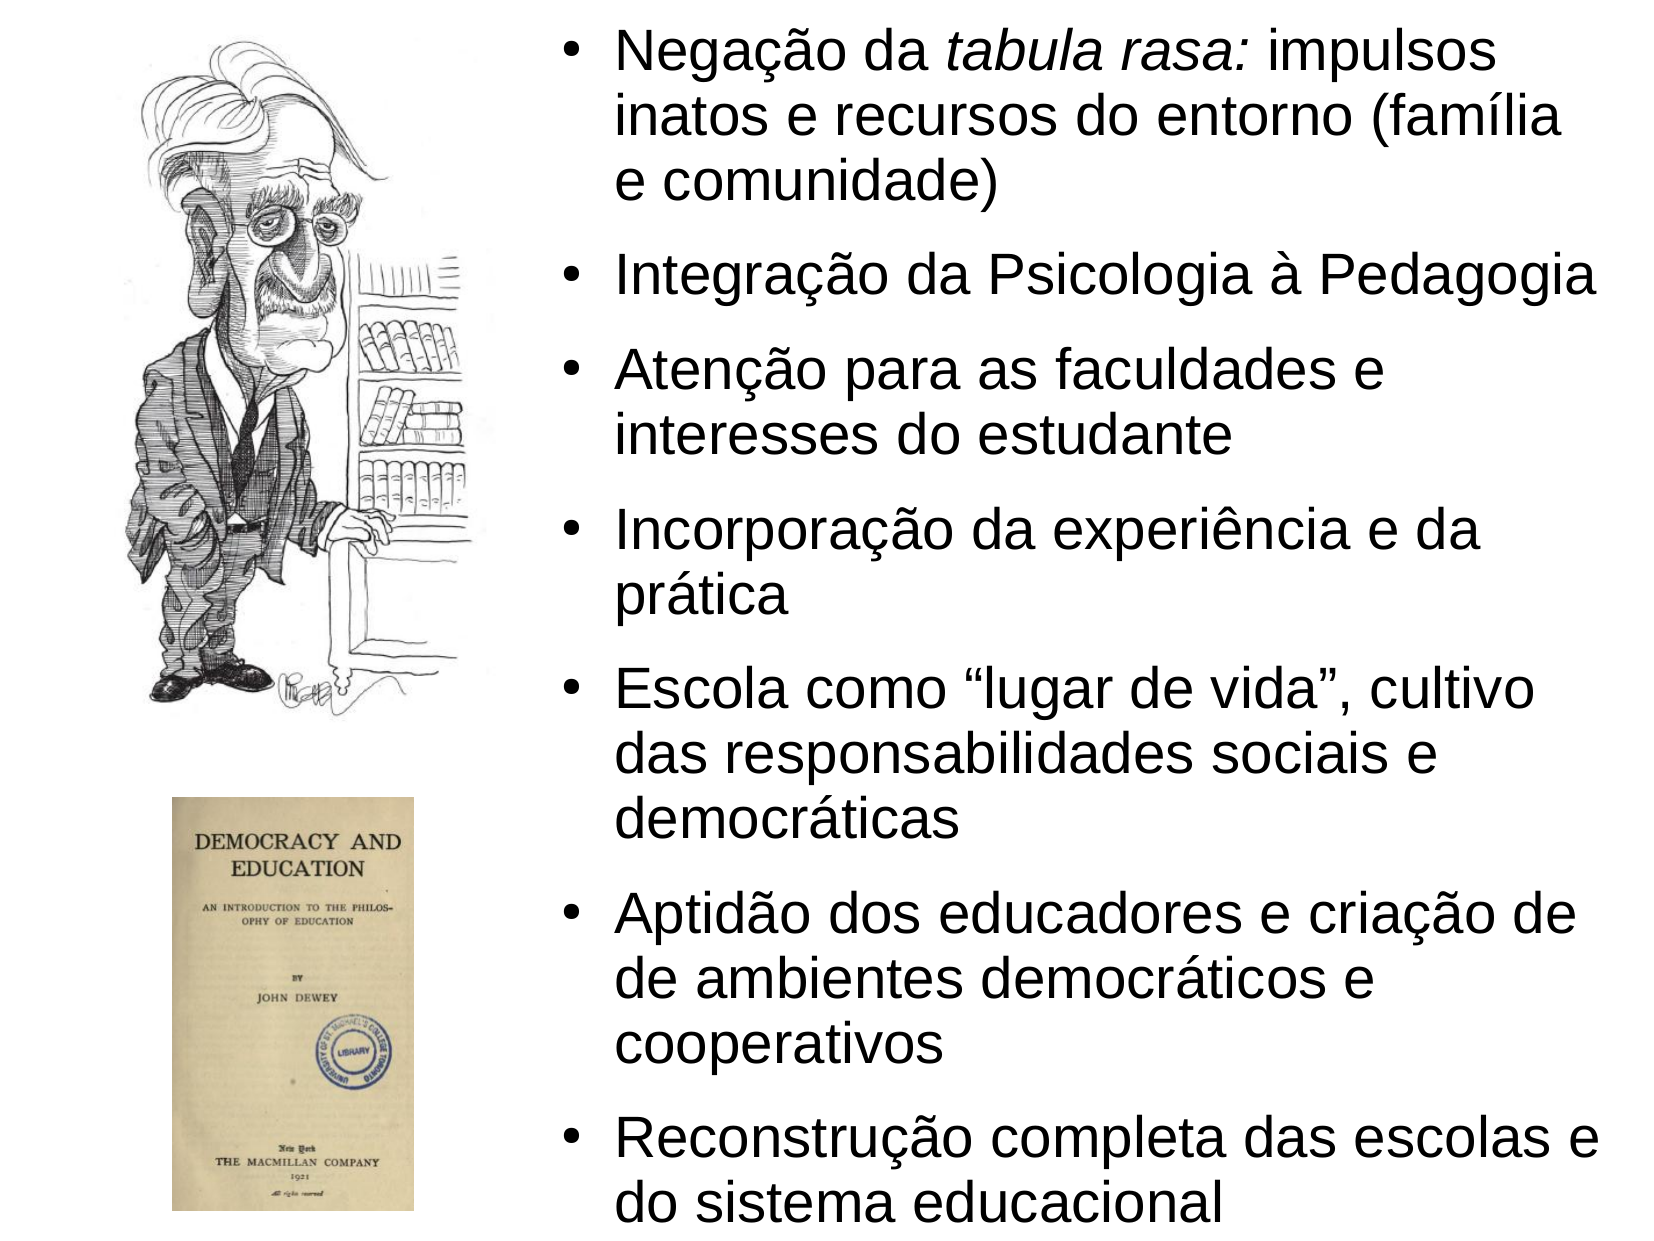

# Negação da tabula rasa: impulsos inatos e recursos do entorno (família e comunidade)
Integração da Psicologia à Pedagogia
Atenção para as faculdades e interesses do estudante
Incorporação da experiência e da prática
Escola como “lugar de vida”, cultivo das responsabilidades sociais e democráticas
Aptidão dos educadores e criação de de ambientes democráticos e cooperativos
Reconstrução completa das escolas e do sistema educacional